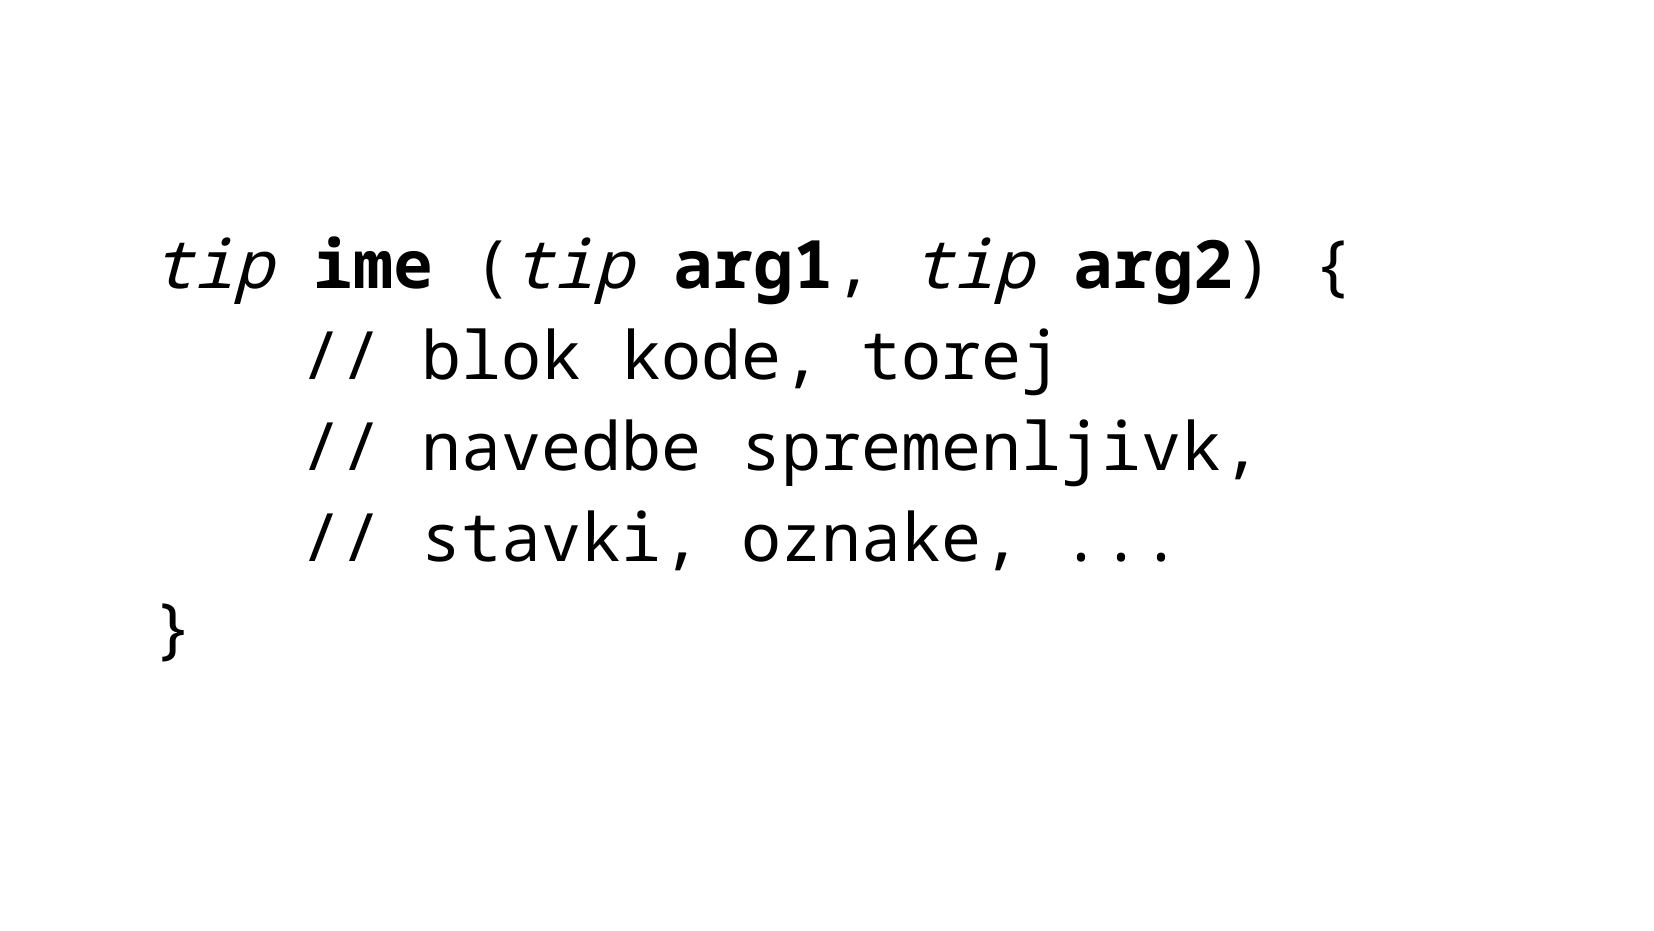

#
tip ime (tip arg1, tip arg2) {
		// blok kode, torej
		// navedbe spremenljivk,
		// stavki, oznake, ...
}